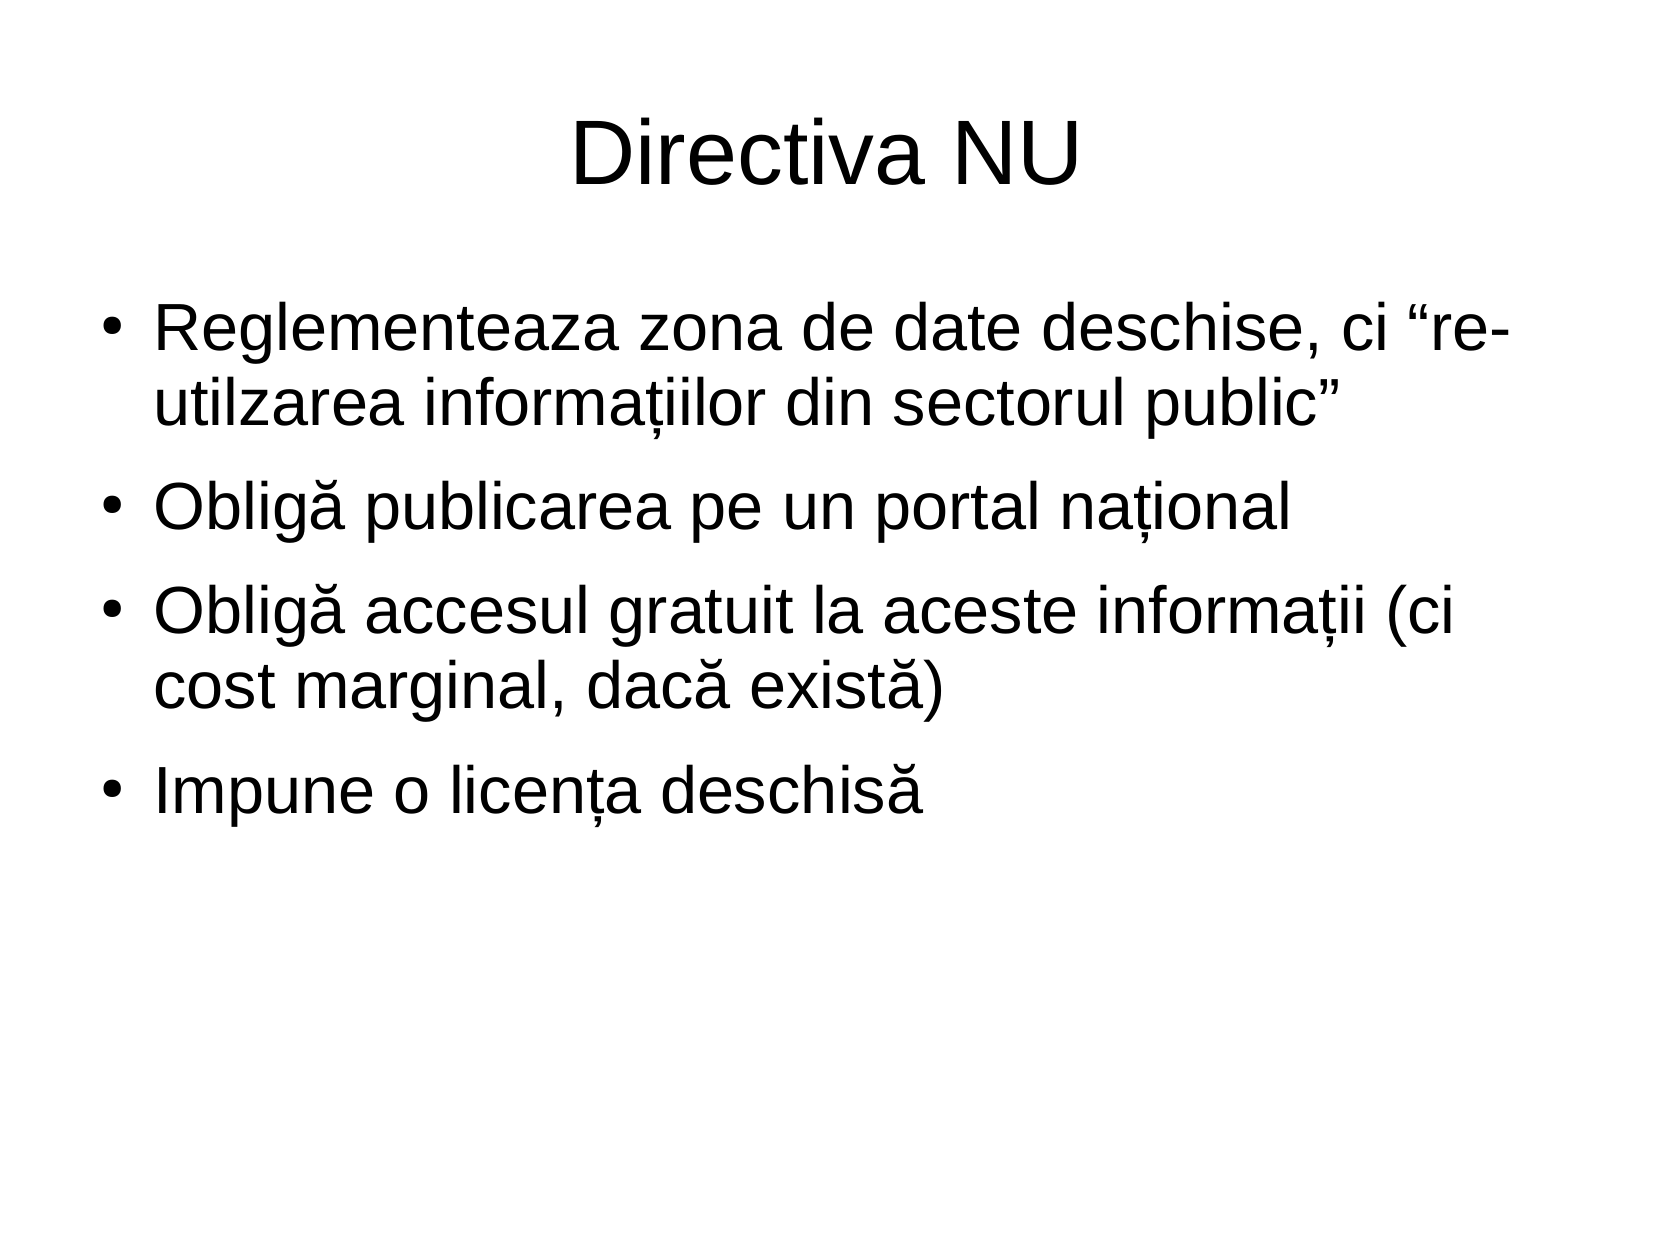

# Directiva NU
Reglementeaza zona de date deschise, ci “re-utilzarea informațiilor din sectorul public”
Obligă publicarea pe un portal național
Obligă accesul gratuit la aceste informații (ci cost marginal, dacă există)
Impune o licența deschisă